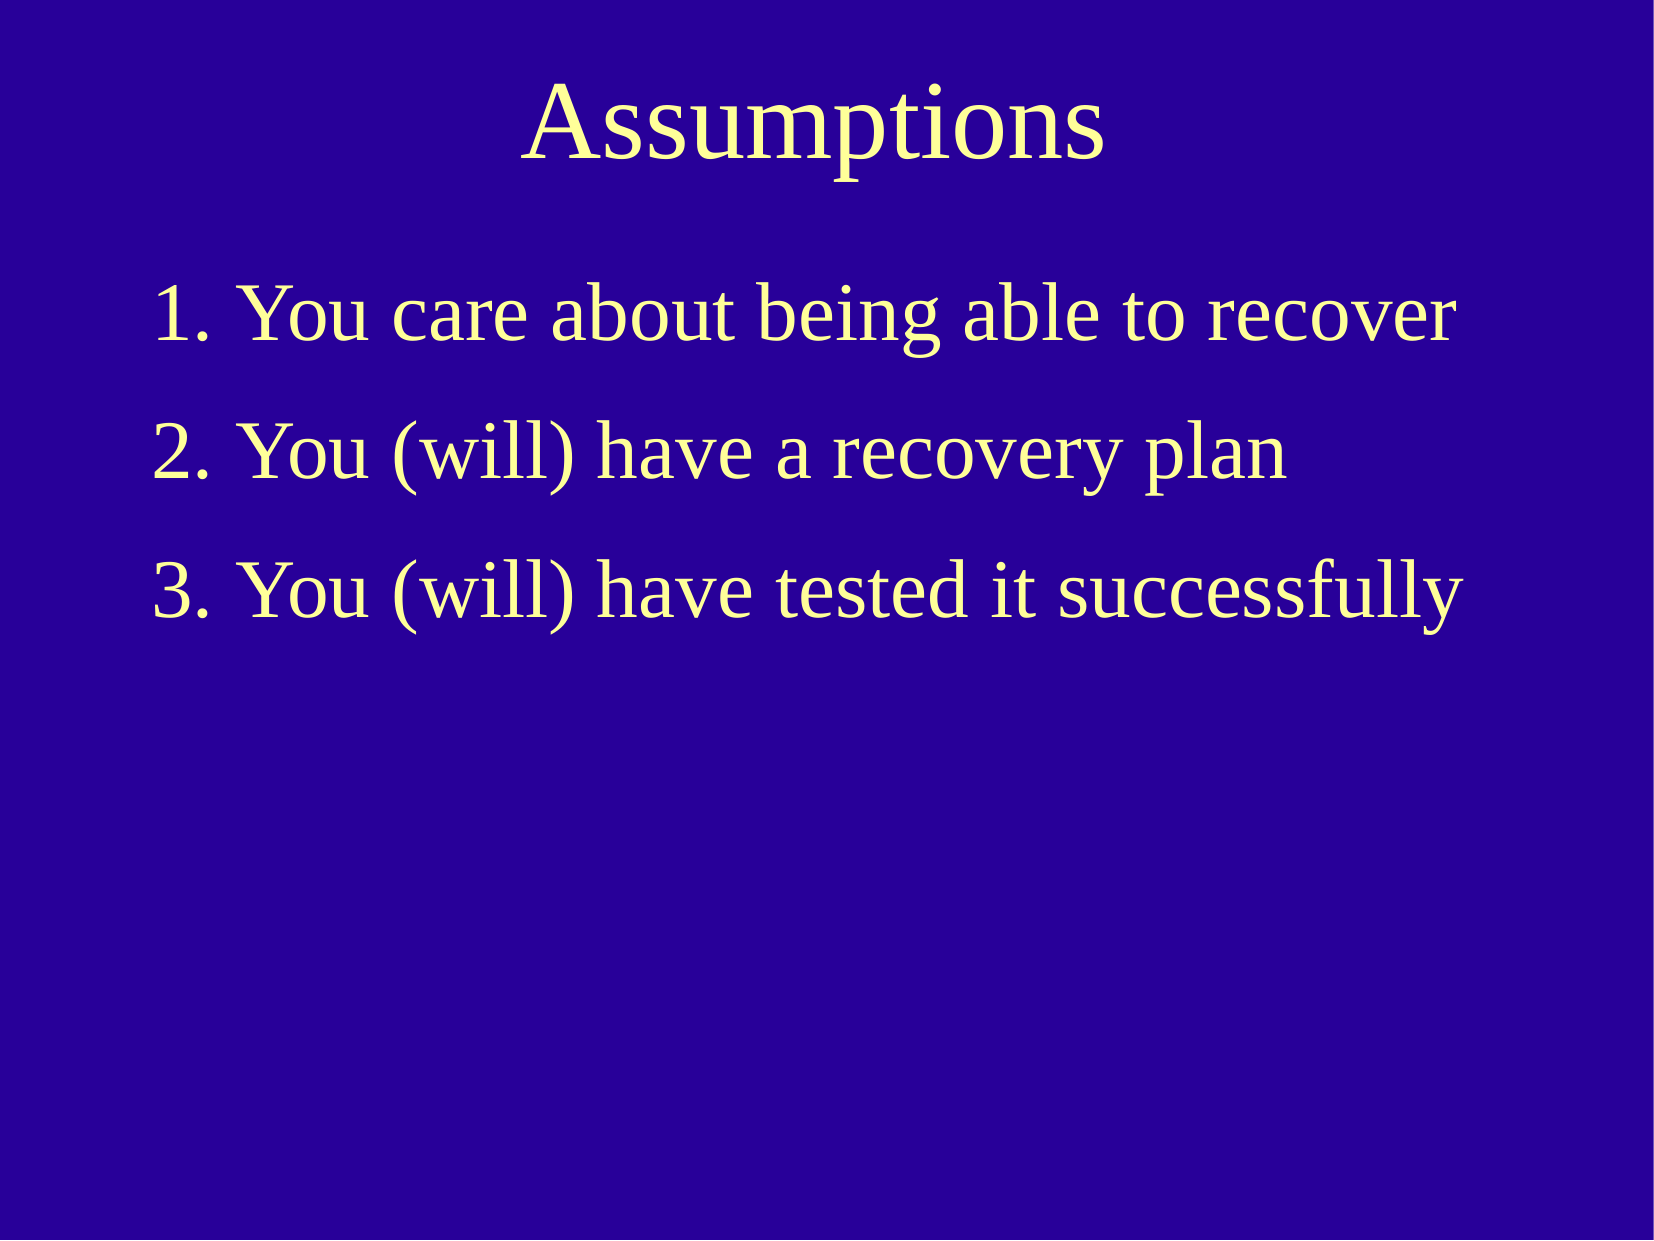

# Assumptions
You care about being able to recover
You (will) have a recovery plan
You (will) have tested it successfully